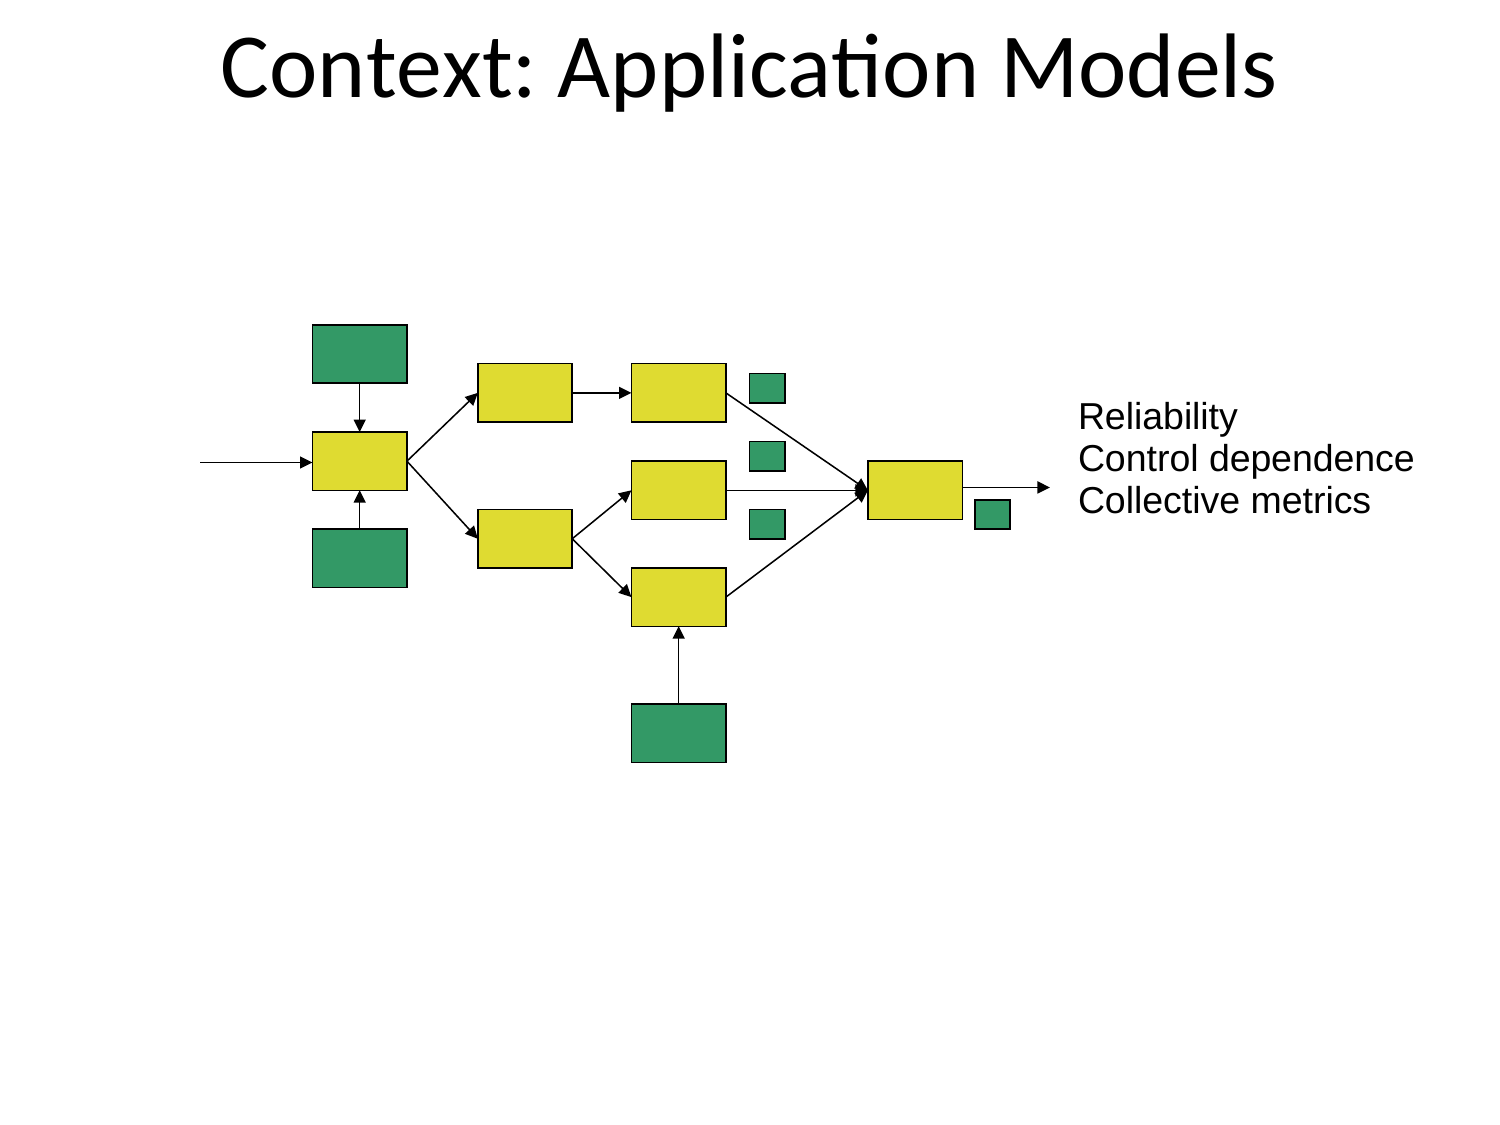

# Context: Application Models
Reliability
Control dependence
Collective metrics